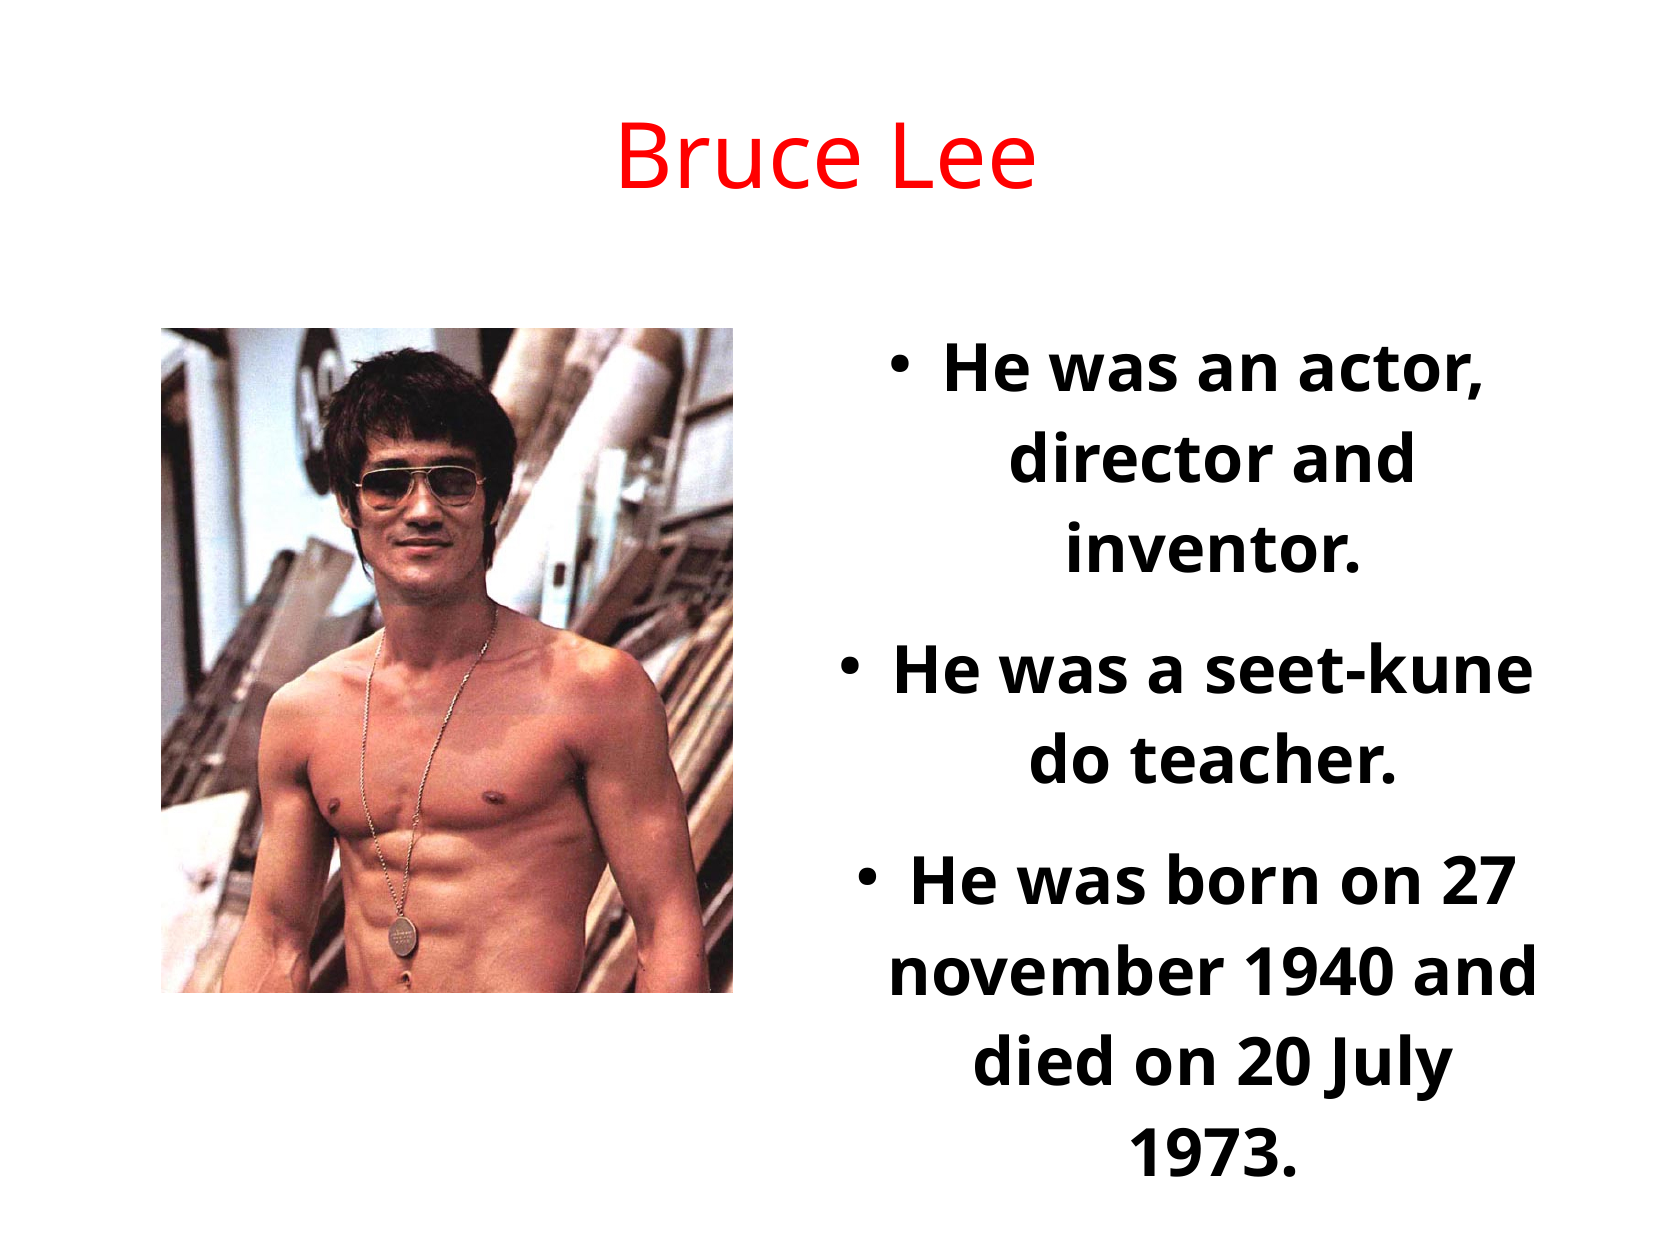

# Bruce Lee
He was an actor, director and inventor.
He was a seet-kune do teacher.
He was born on 27 november 1940 and died on 20 July 1973.